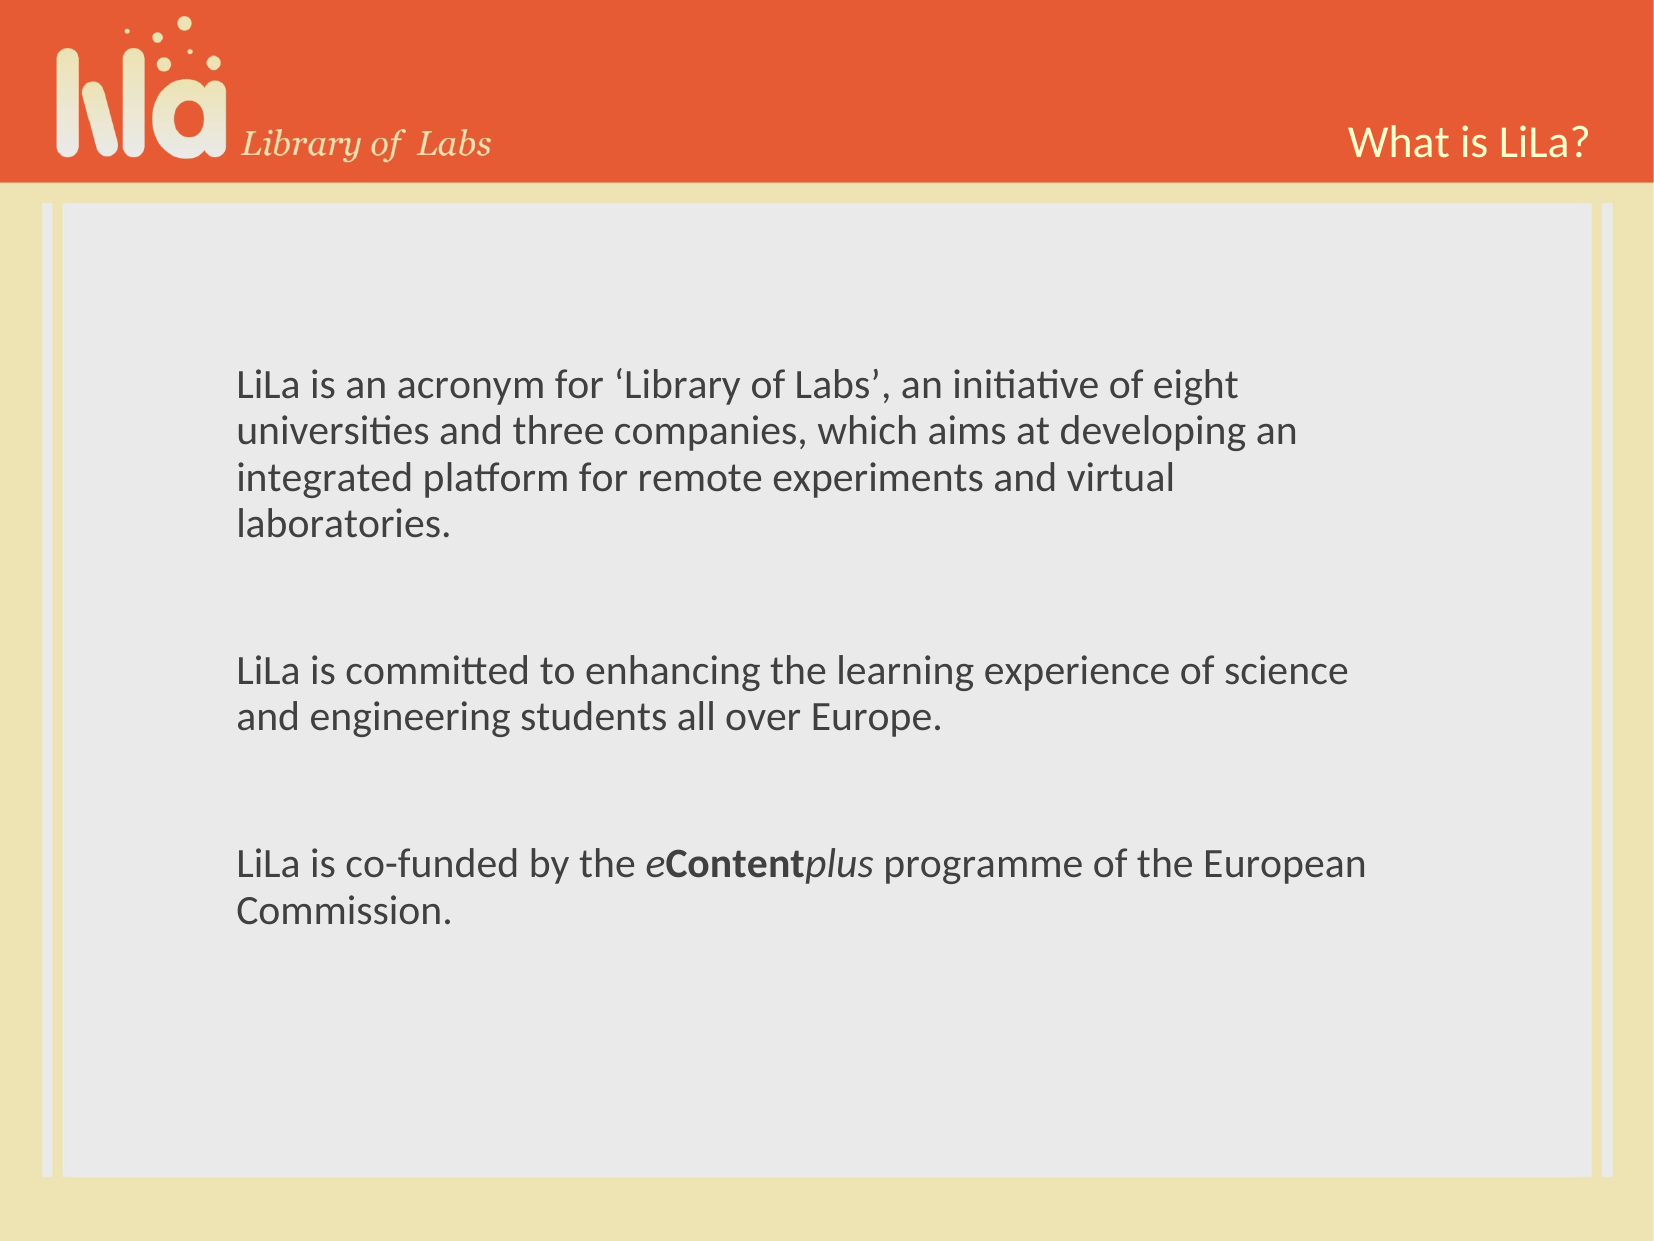

What is LiLa?
# LiLa is an acronym for ‘Library of Labs’, an initiative of eight universities and three companies, which aims at developing an integrated platform for remote experiments and virtual laboratories.
LiLa is committed to enhancing the learning experience of science and engineering students all over Europe.
LiLa is co-funded by the eContentplus programme of the European Commission.